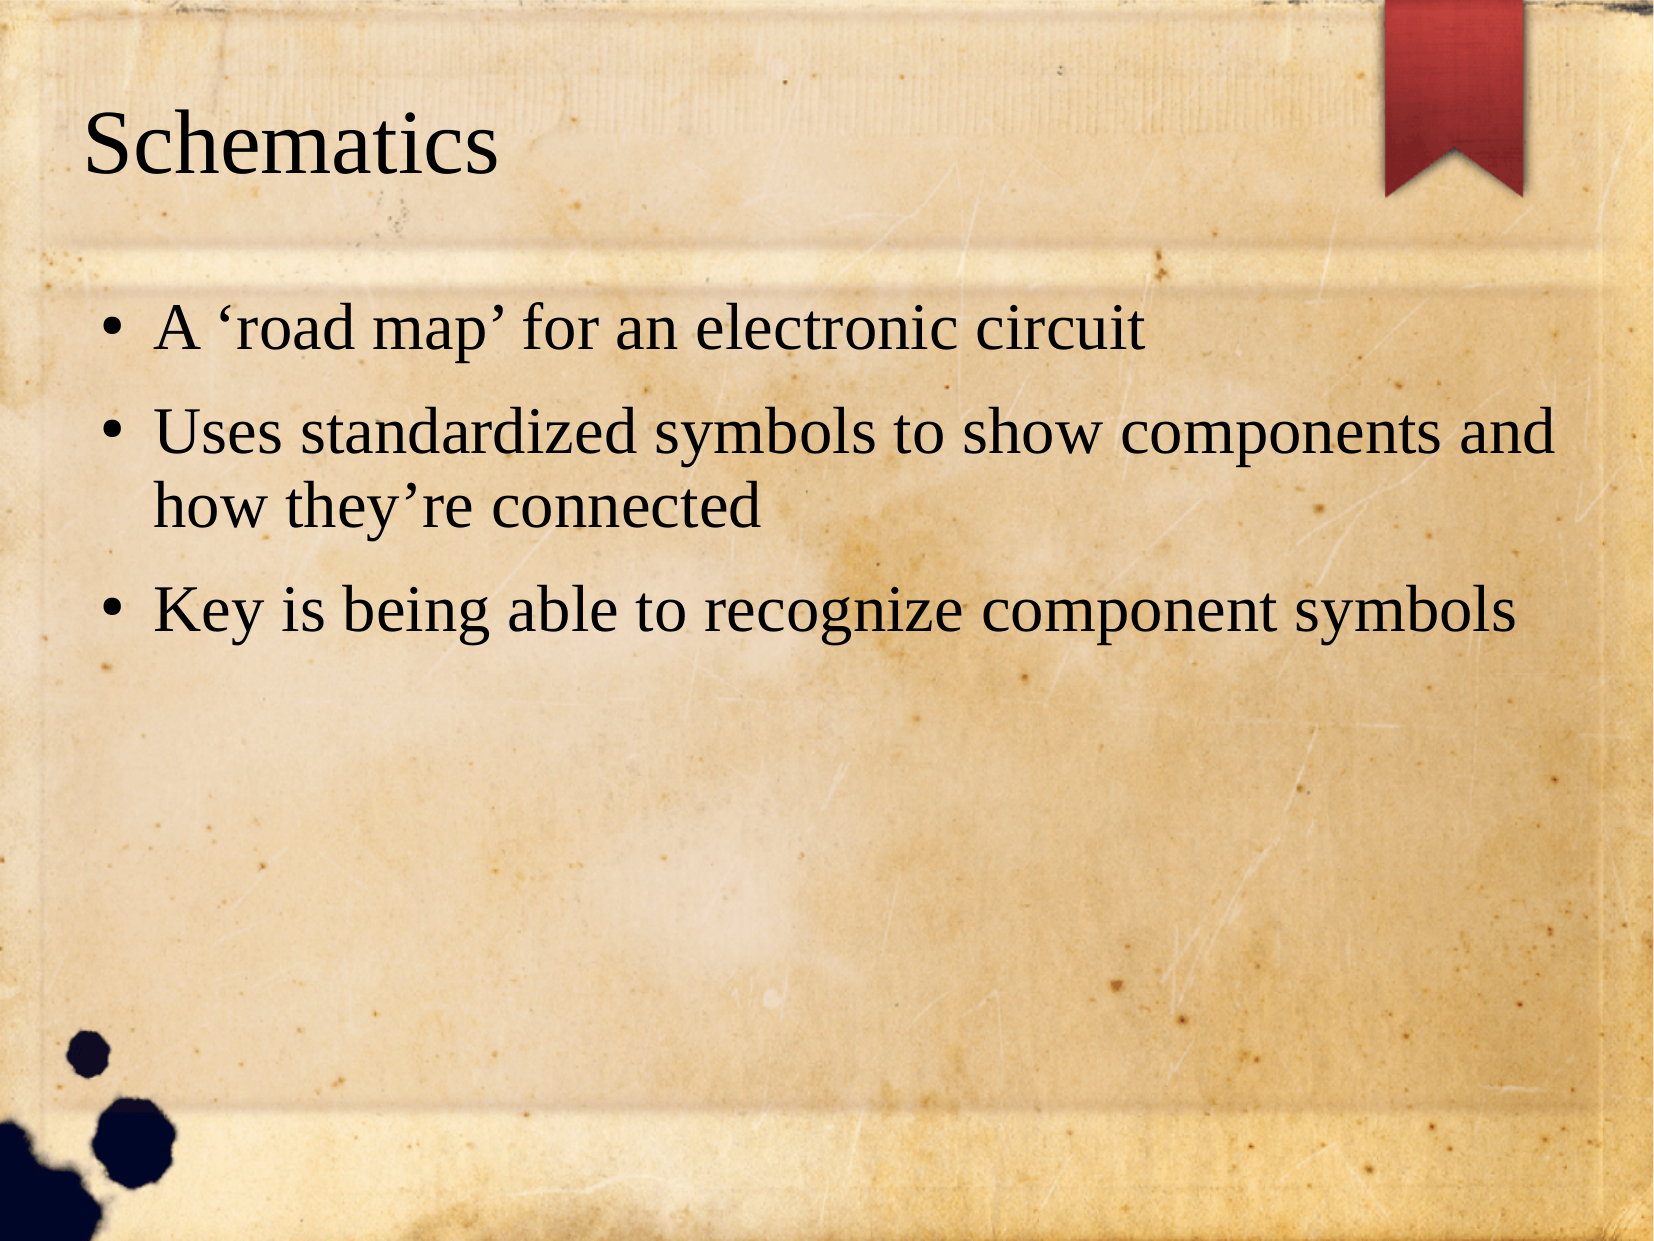

# Schematics
A ‘road map’ for an electronic circuit
Uses standardized symbols to show components and how they’re connected
Key is being able to recognize component symbols